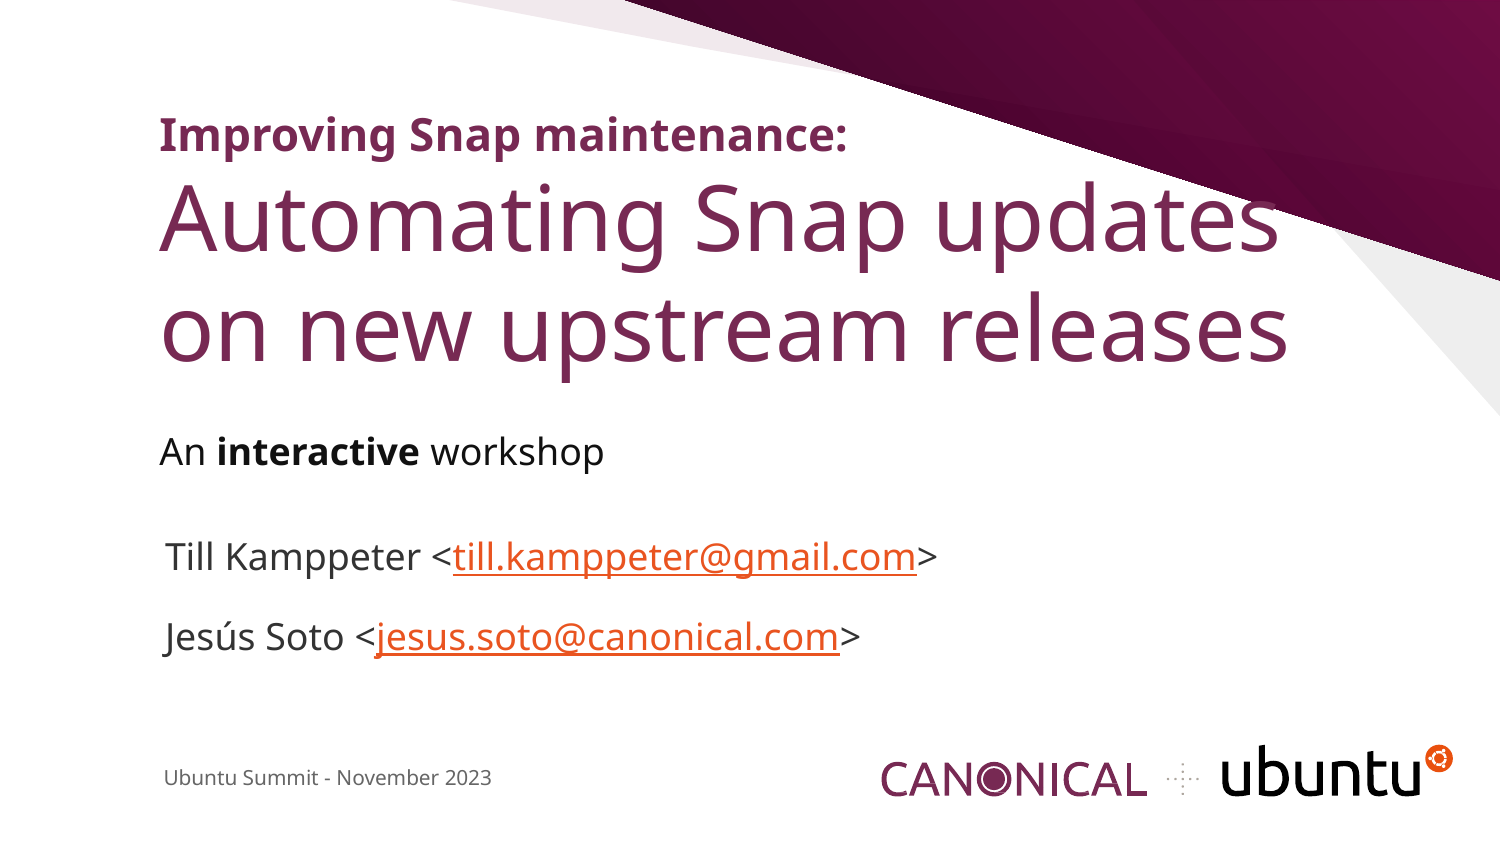

# Improving Snap maintenance: Automating Snap updates on new upstream releases An interactive workshop
Till Kamppeter <till.kamppeter@gmail.com>
Jesús Soto <jesus.soto@canonical.com>
Ubuntu Summit - November 2023